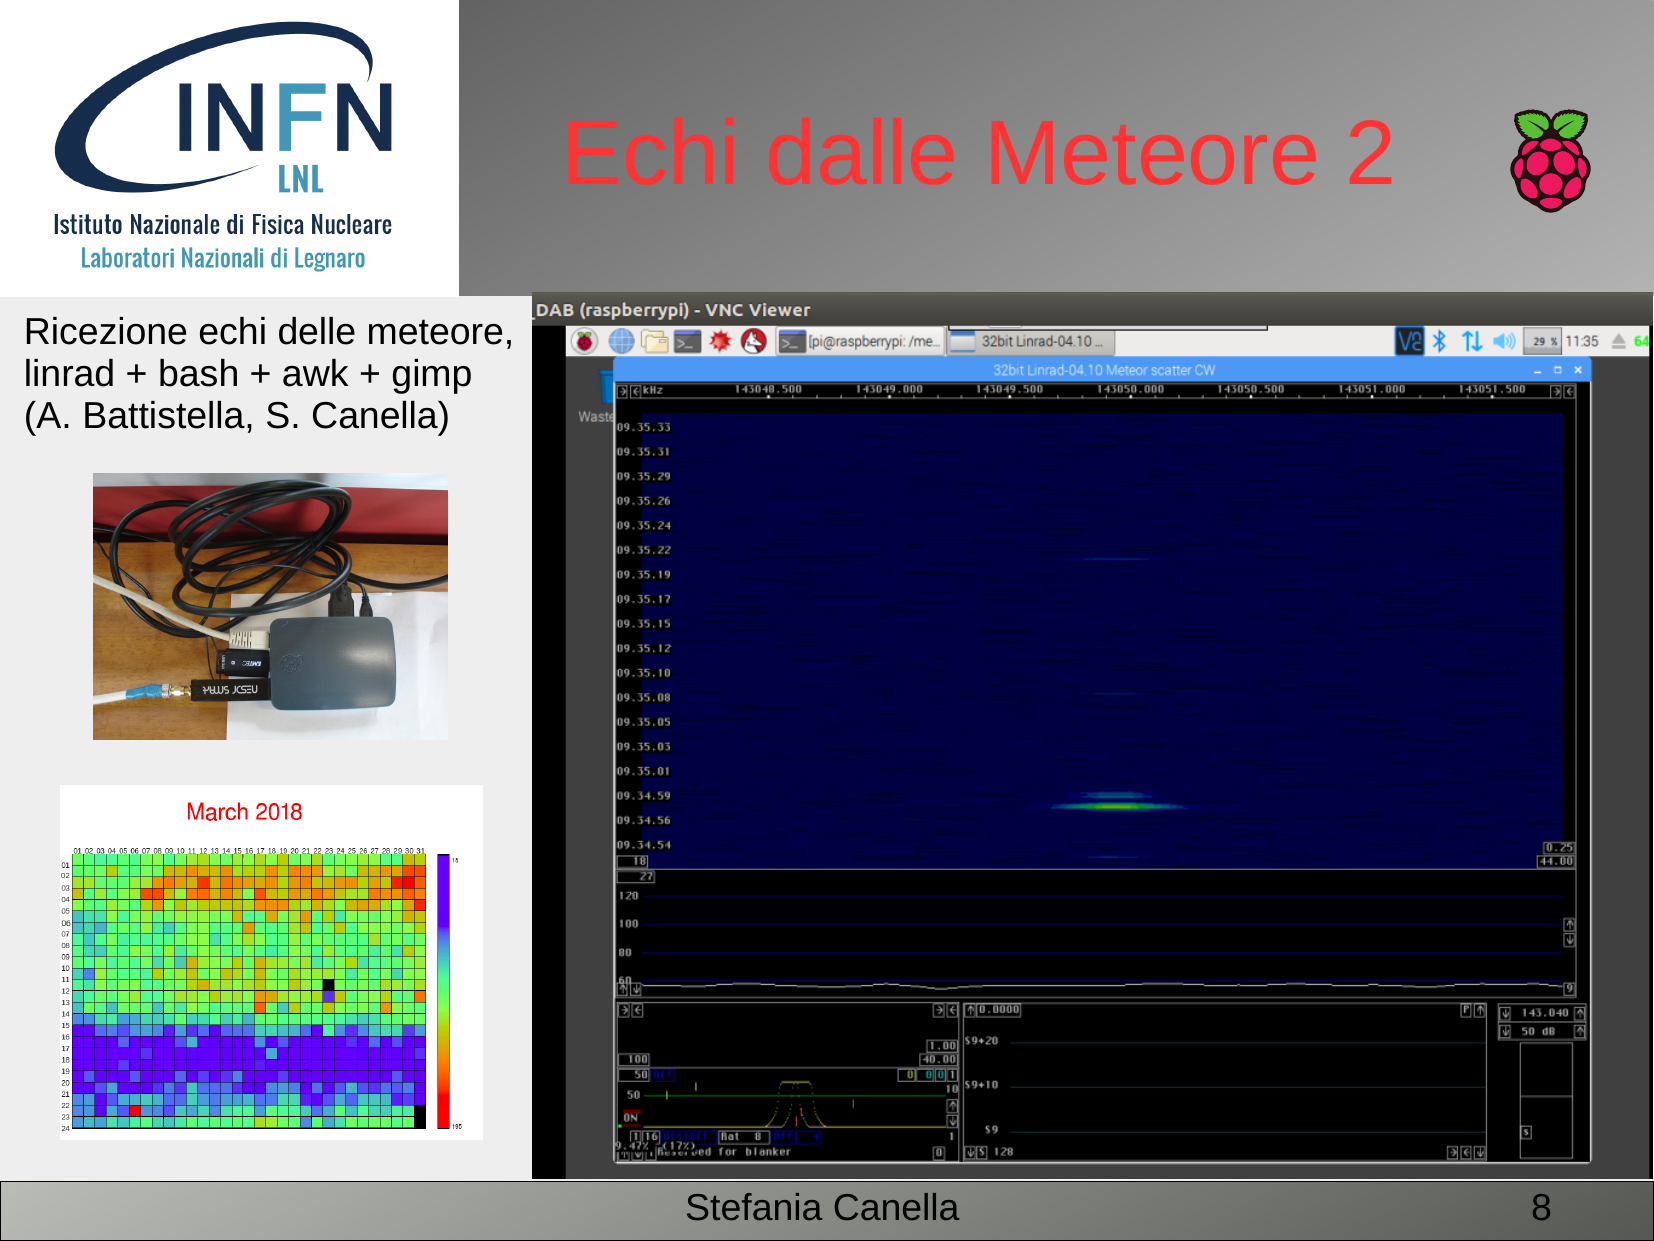

# Echi dalle Meteore 2
Ricezione echi delle meteore,
linrad + bash + awk + gimp
(A. Battistella, S. Canella)
Stefania Canella